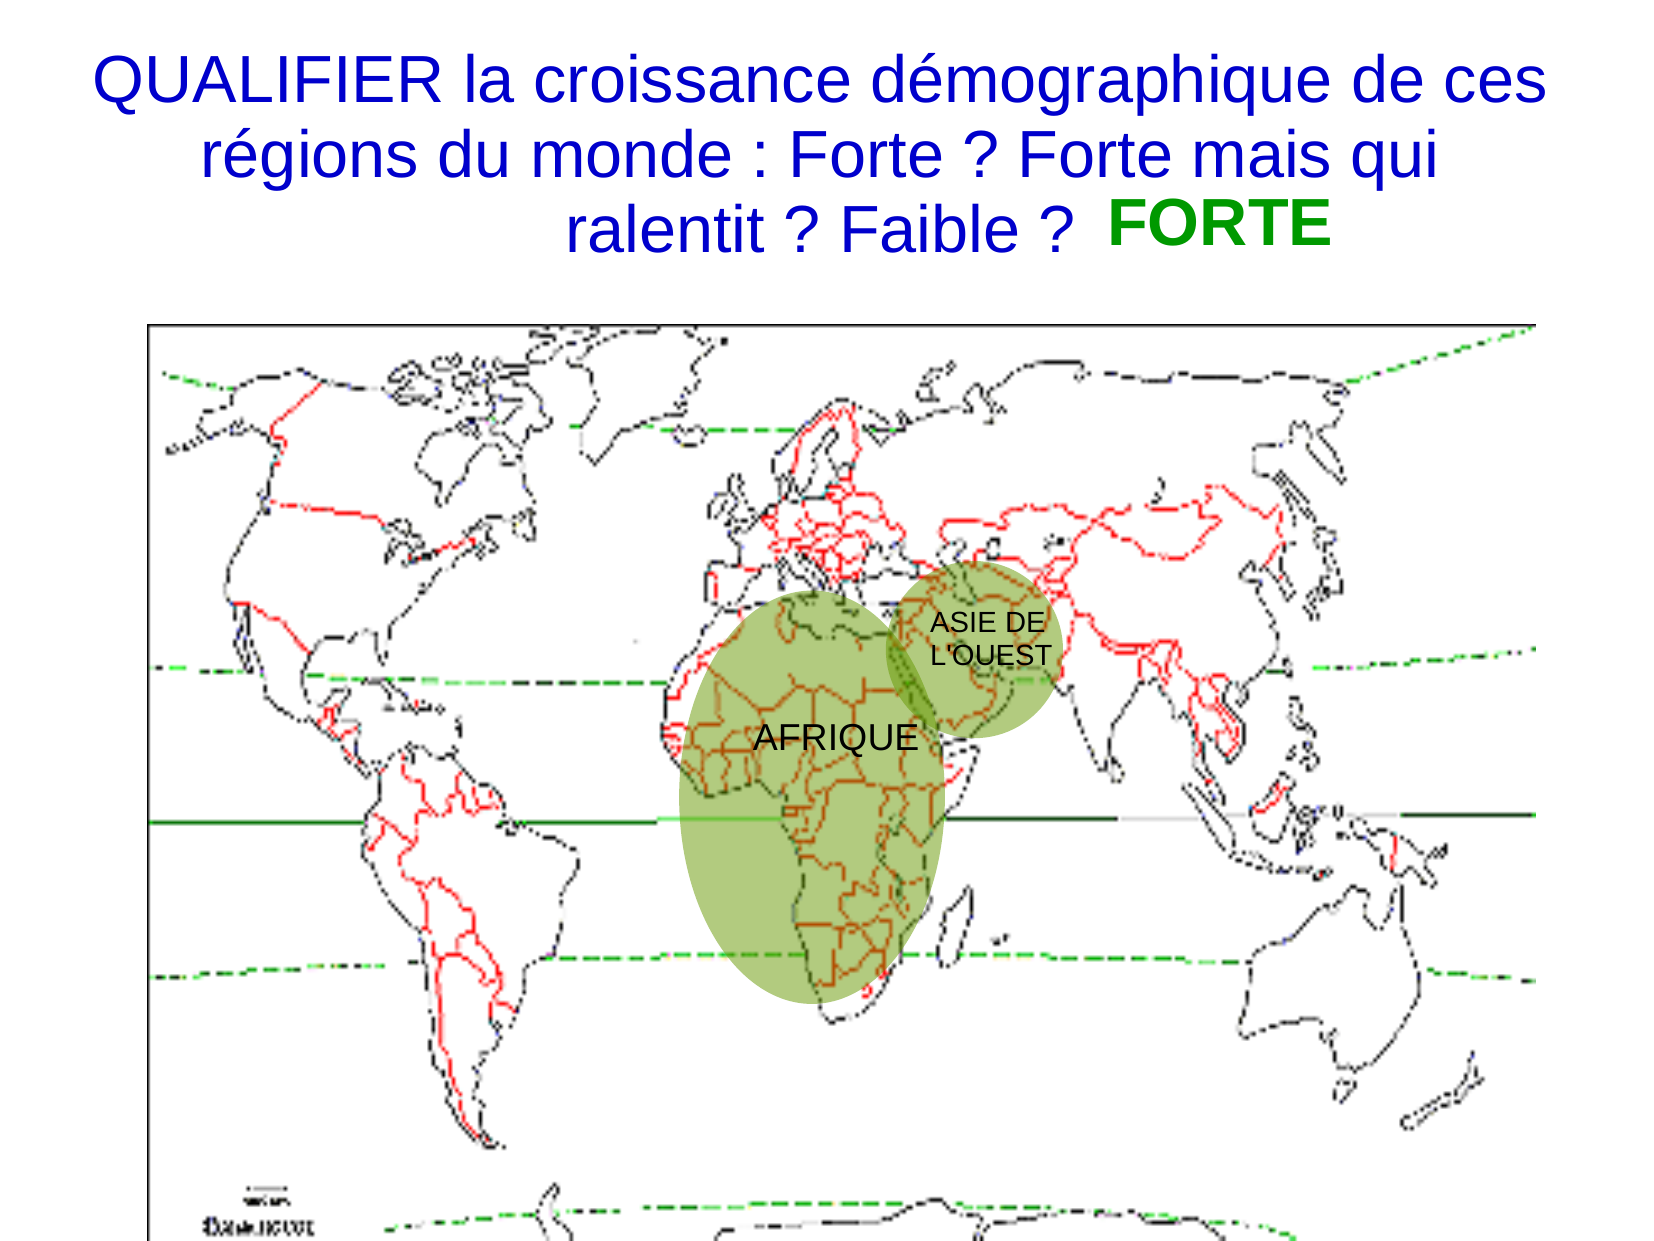

# QUALIFIER la croissance démographique de ces régions du monde : Forte ? Forte mais qui ralentit ? Faible ?
FORTE
ASIE DE
L'OUEST
AFRIQUE